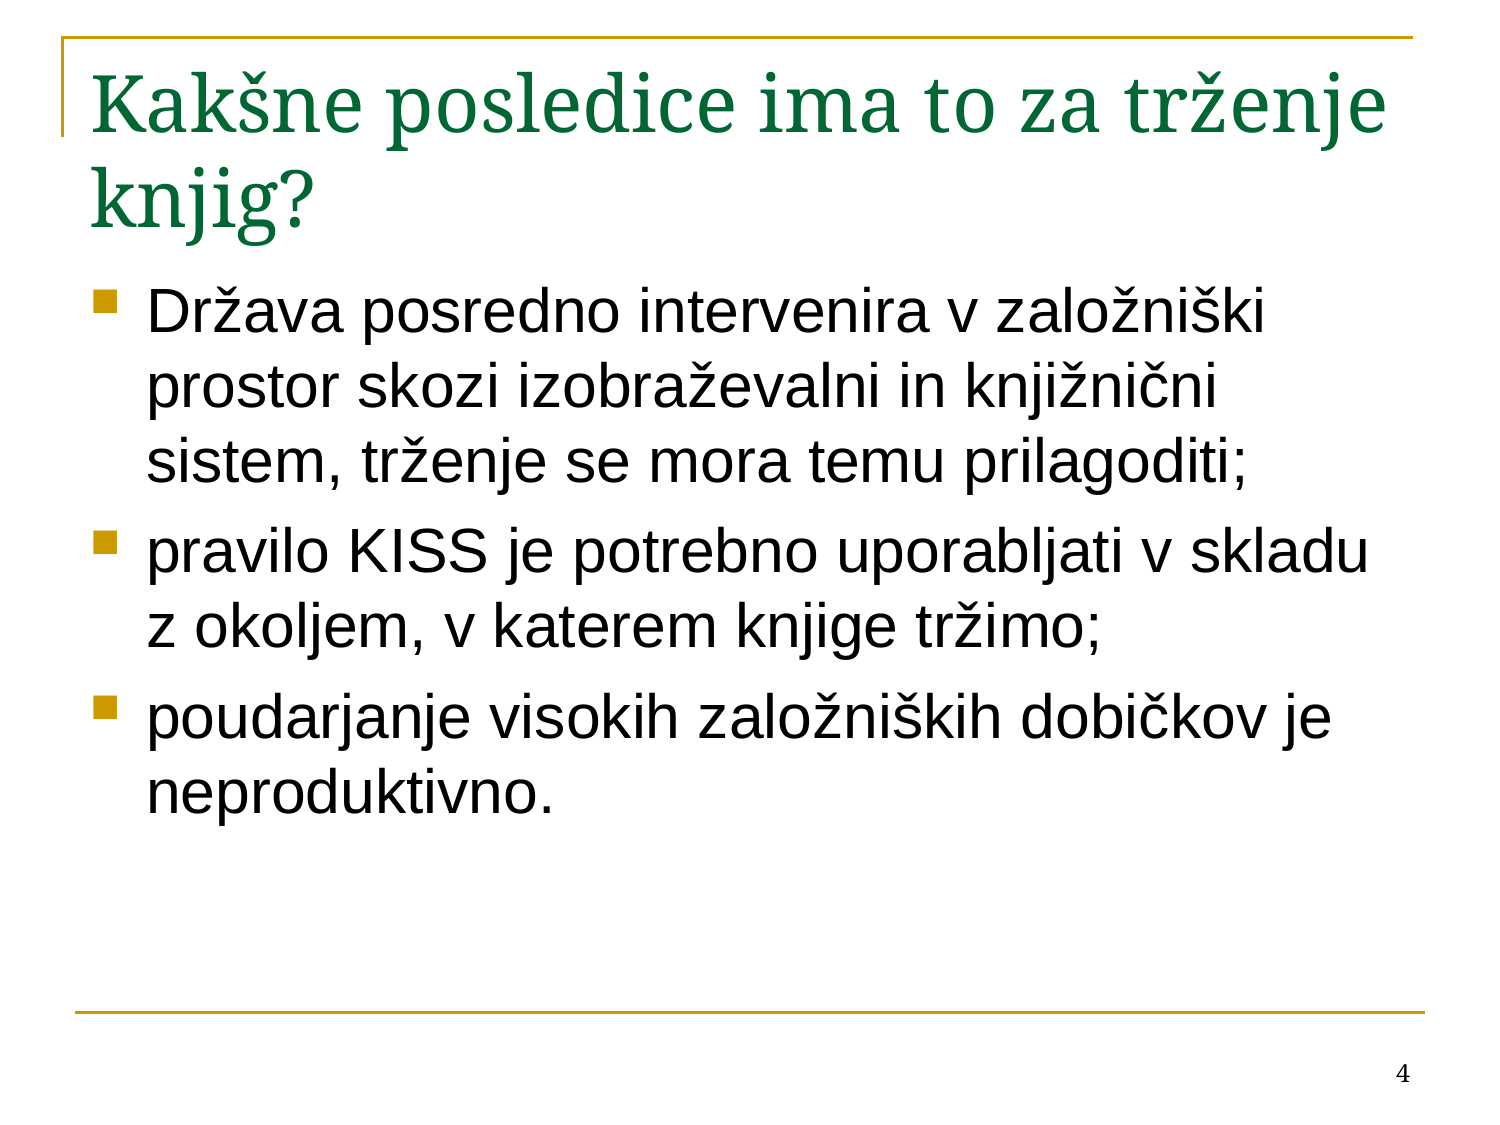

# Kakšne posledice ima to za trženje knjig?
Država posredno intervenira v založniški prostor skozi izobraževalni in knjižnični sistem, trženje se mora temu prilagoditi;
pravilo KISS je potrebno uporabljati v skladu z okoljem, v katerem knjige tržimo;
poudarjanje visokih založniških dobičkov je neproduktivno.